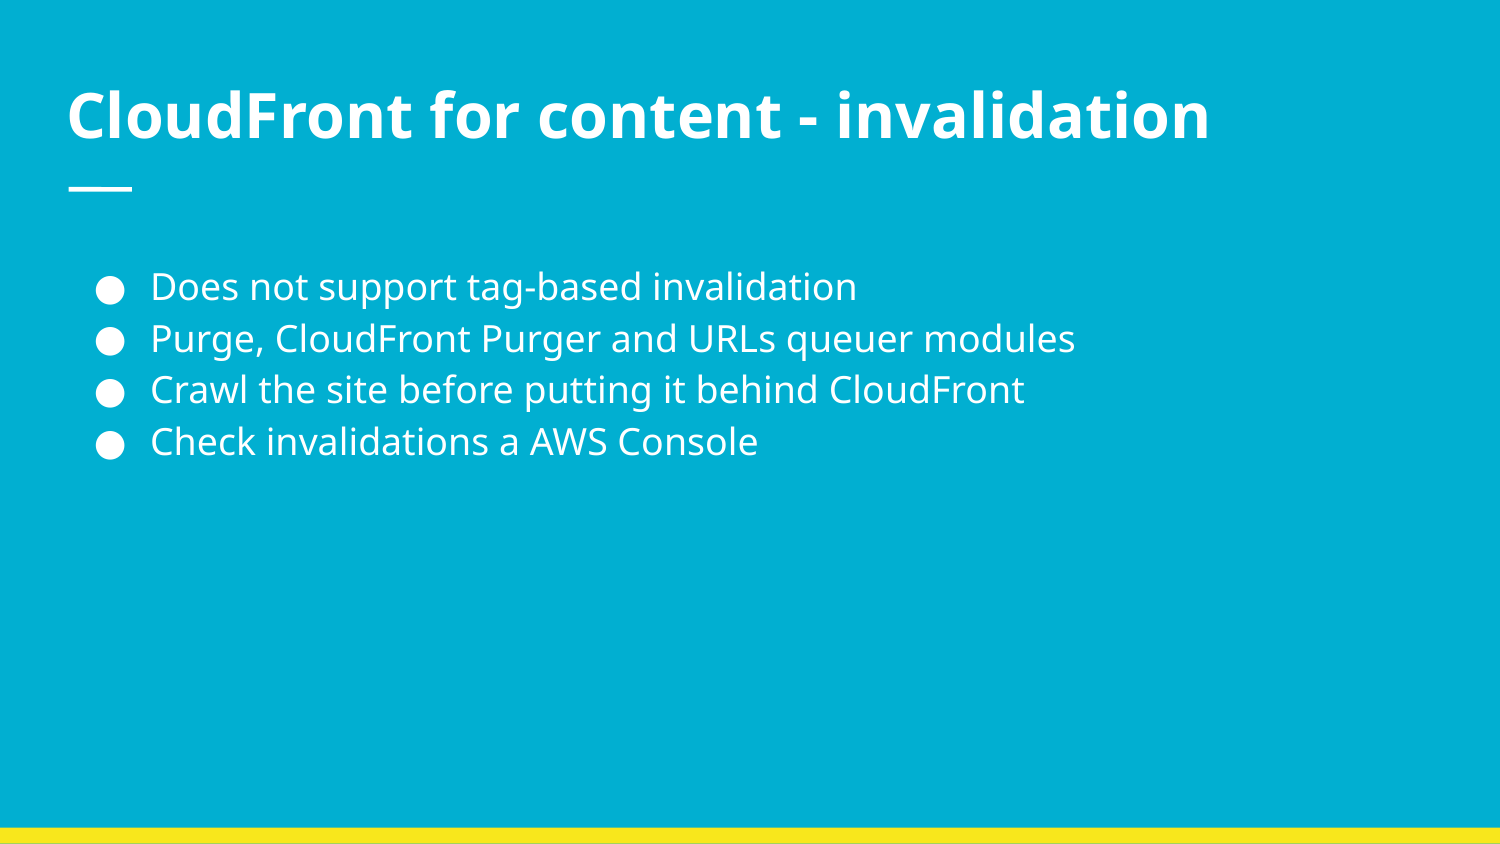

# CloudFront for content - invalidation
Does not support tag-based invalidation
Purge, CloudFront Purger and URLs queuer modules
Crawl the site before putting it behind CloudFront
Check invalidations a AWS Console